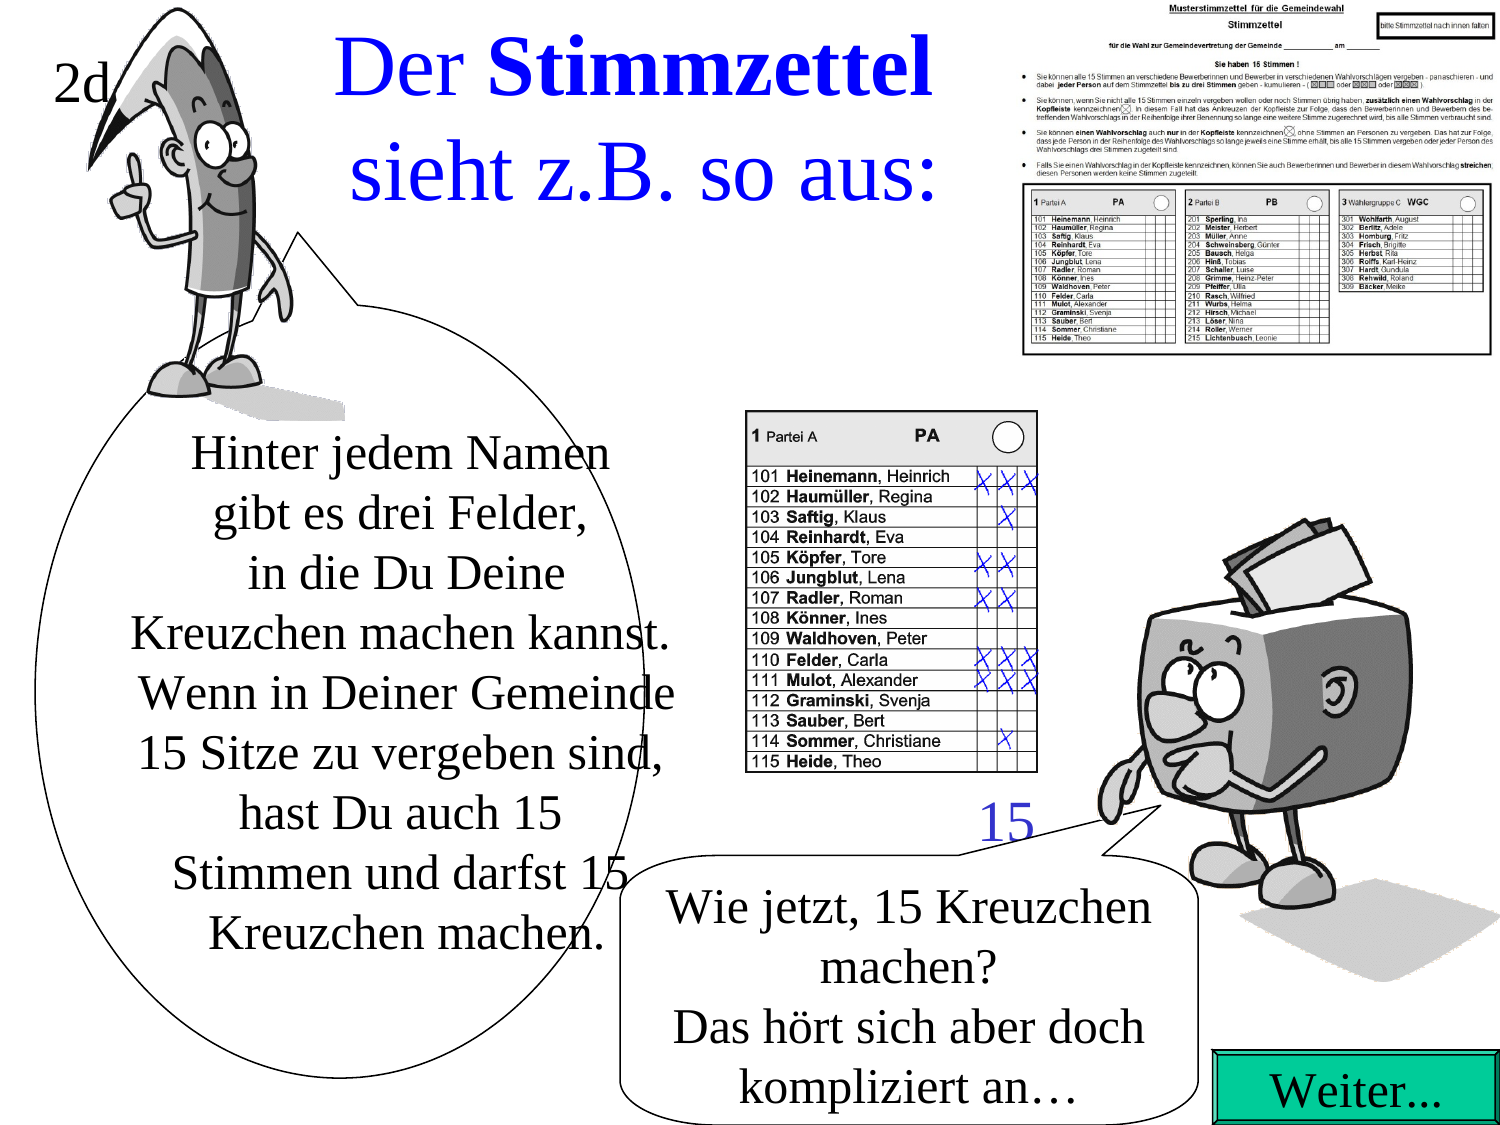

Der Stimmzettel sieht z.B. so aus:
2d
Hinter jedem Namen
gibt es drei Felder,
 in die Du Deine
Kreuzchen machen kannst.
 Wenn in Deiner Gemeinde
15 Sitze zu vergeben sind,
hast Du auch 15
Stimmen und darfst 15
 Kreuzchen machen.
15
Wie jetzt, 15 Kreuzchen machen?
Das hört sich aber doch kompliziert an…
Weiter...